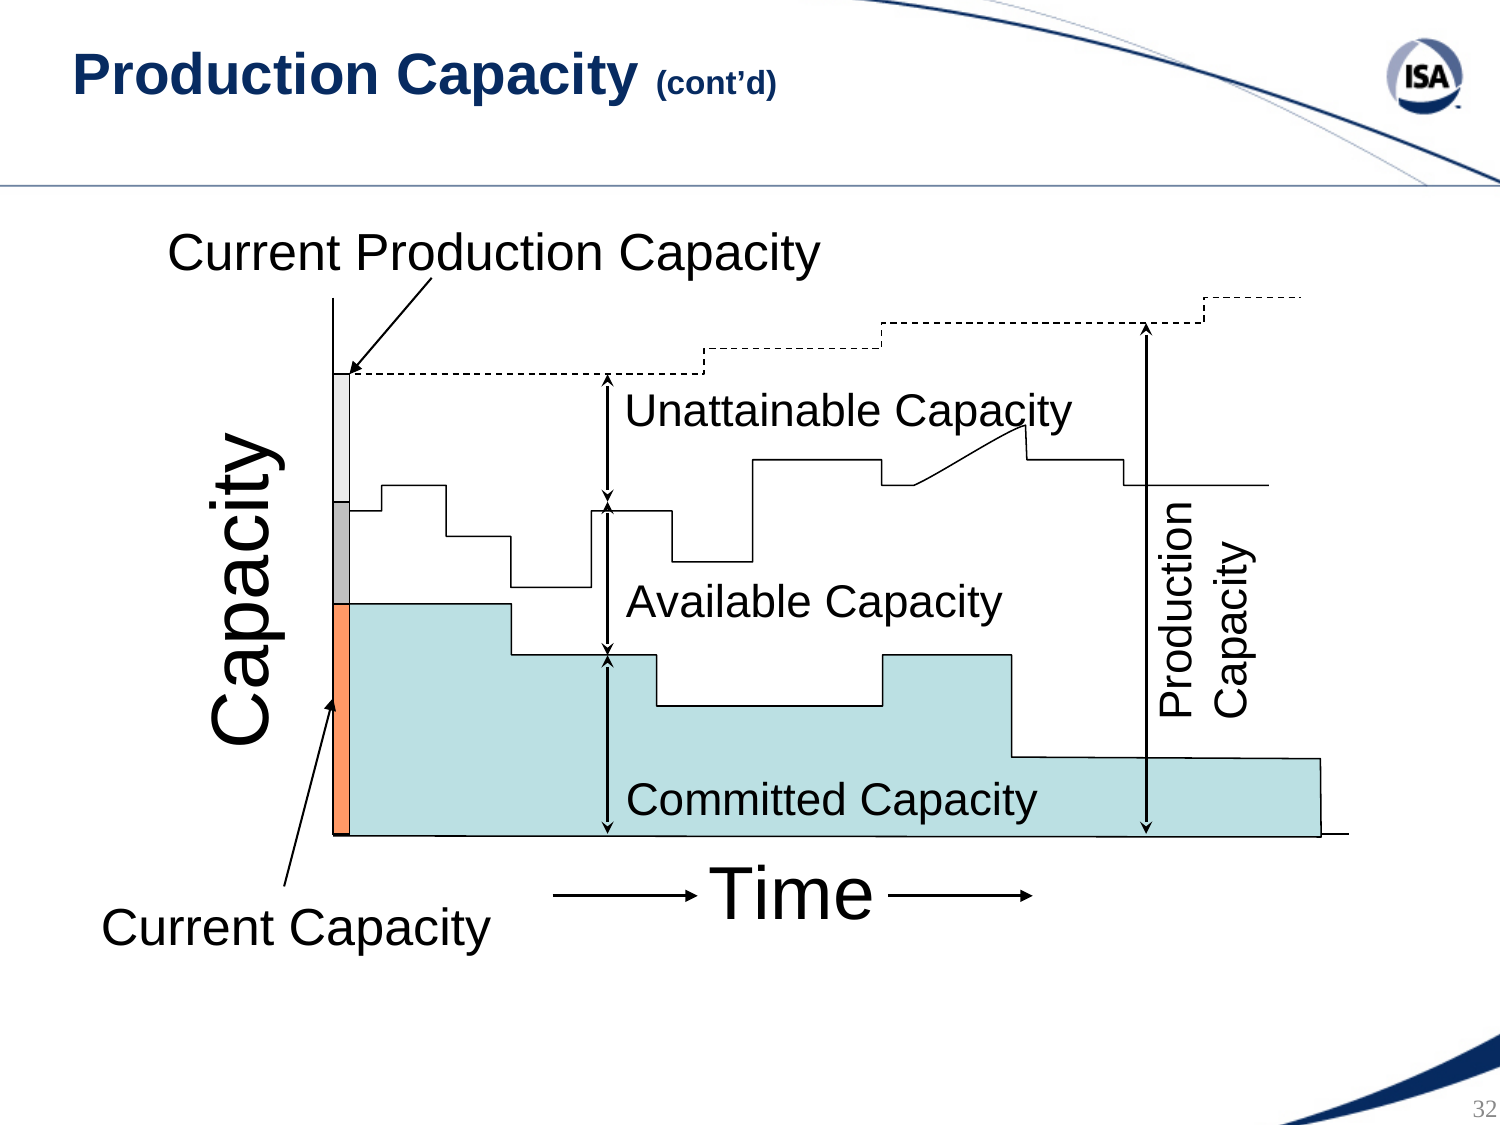

# Production Capacity (cont’d)
Current Production Capacity
Unattainable Capacity
Production Capacity
Capacity
Available Capacity
Committed Capacity
Time
Current Capacity